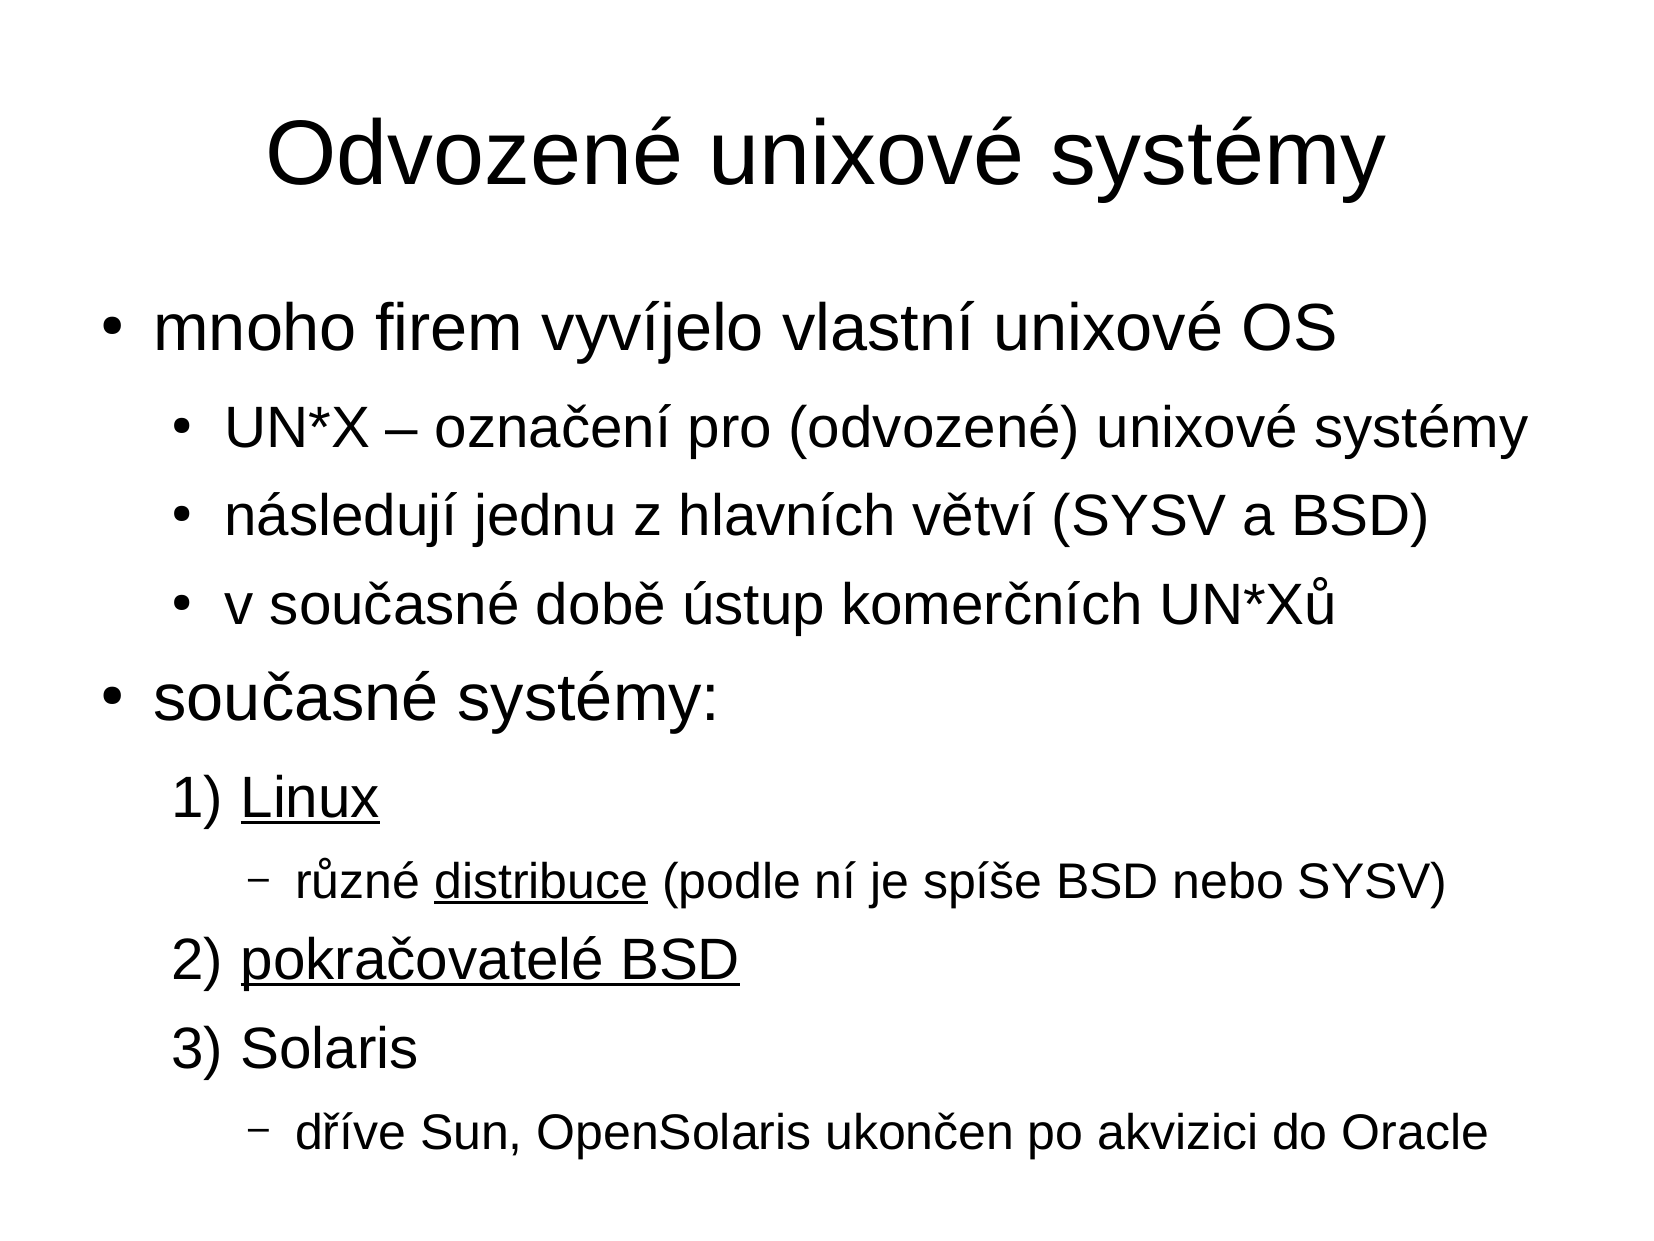

# Odvozené unixové systémy
mnoho firem vyvíjelo vlastní unixové OS
UN*X – označení pro (odvozené) unixové systémy
následují jednu z hlavních větví (SYSV a BSD)
v současné době ústup komerčních UN*Xů
současné systémy:
 Linux
různé distribuce (podle ní je spíše BSD nebo SYSV)
 pokračovatelé BSD
 Solaris
dříve Sun, OpenSolaris ukončen po akvizici do Oracle